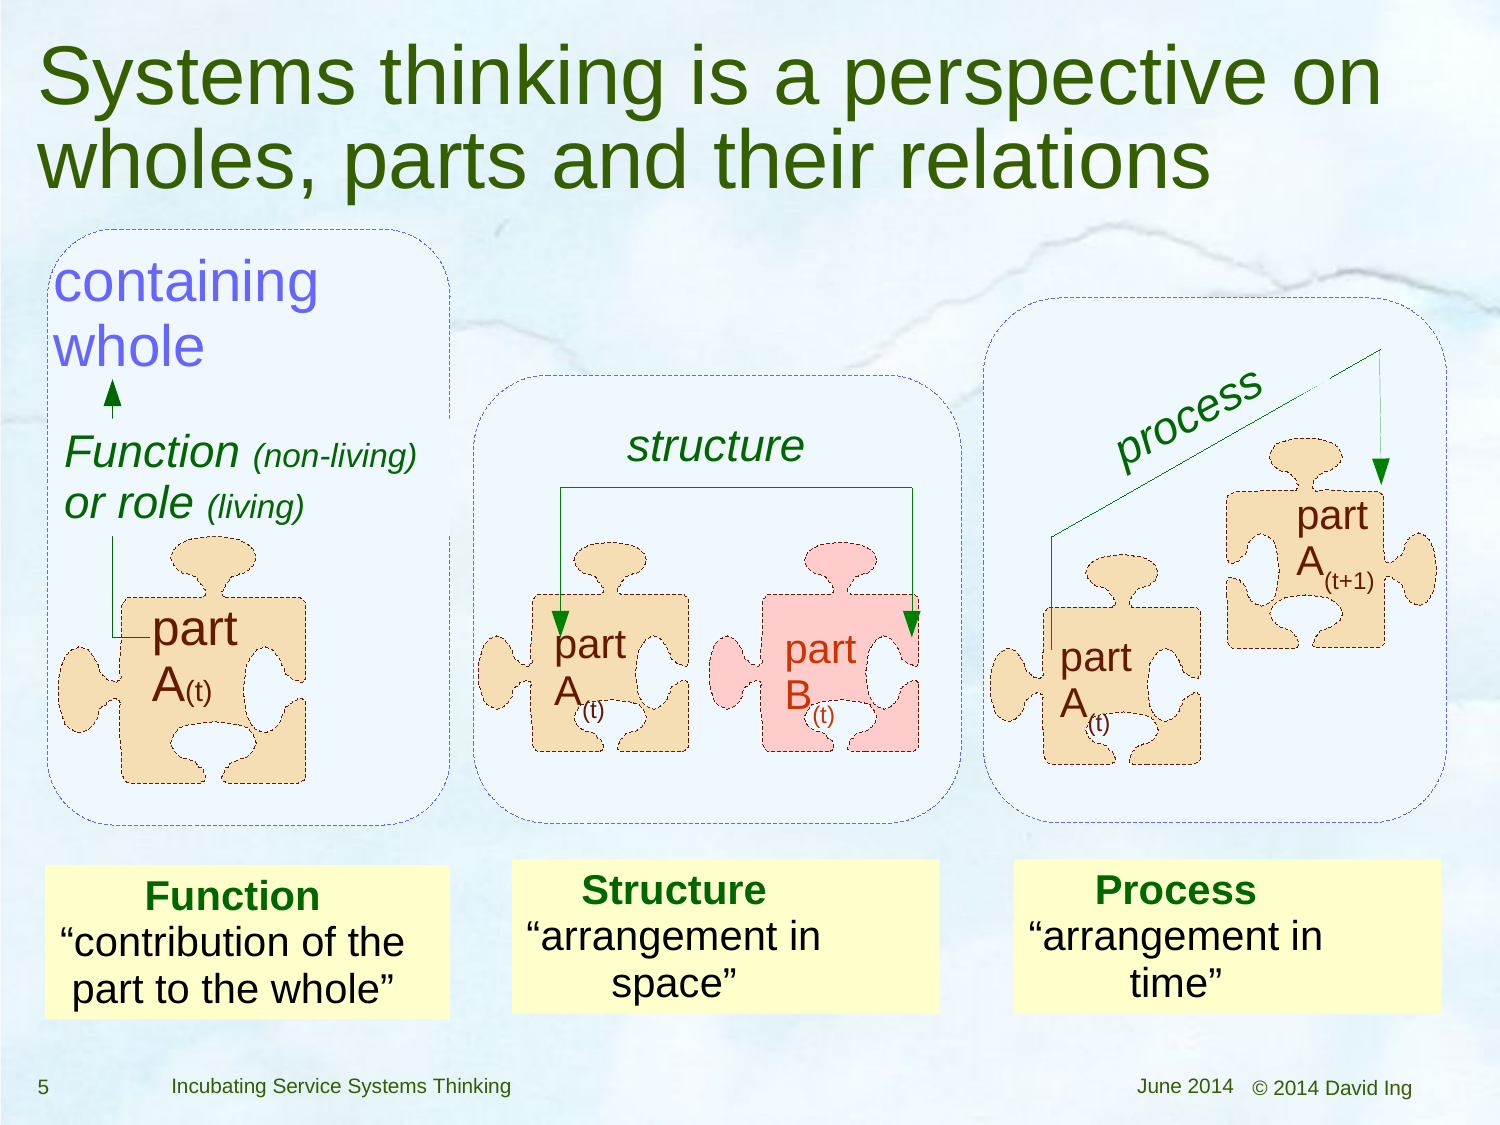

# Systems thinking is a perspective on wholes, parts and their relations
containing
whole
process
structure
Function (non-living)
or role (living)
part
A(t+1)
part
A(t)
part
A(t)
part
B(t)
part
A(t)
Structure
“arrangement in space”
Process
“arrangement in time”
Function
“contribution of the part to the whole”
Incubating Service Systems Thinking
June 2014
5